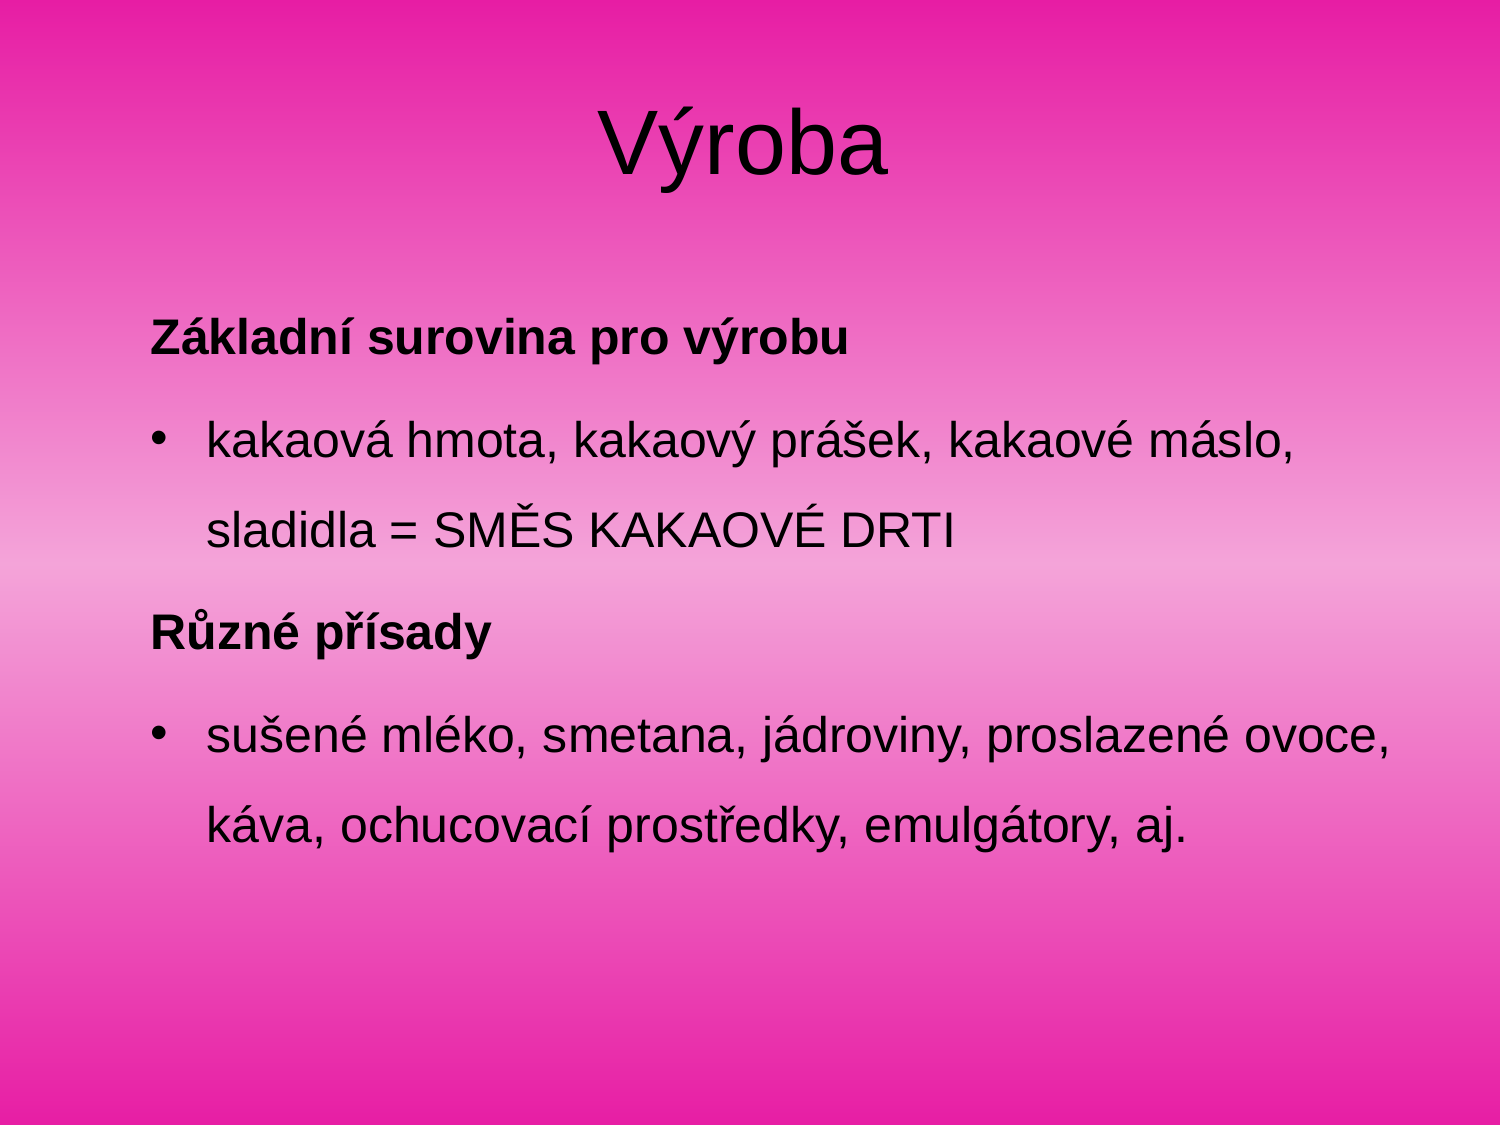

# Výroba
Základní surovina pro výrobu
kakaová hmota, kakaový prášek, kakaové máslo, sladidla = SMĚS KAKAOVÉ DRTI
Různé přísady
sušené mléko, smetana, jádroviny, proslazené ovoce, káva, ochucovací prostředky, emulgátory, aj.